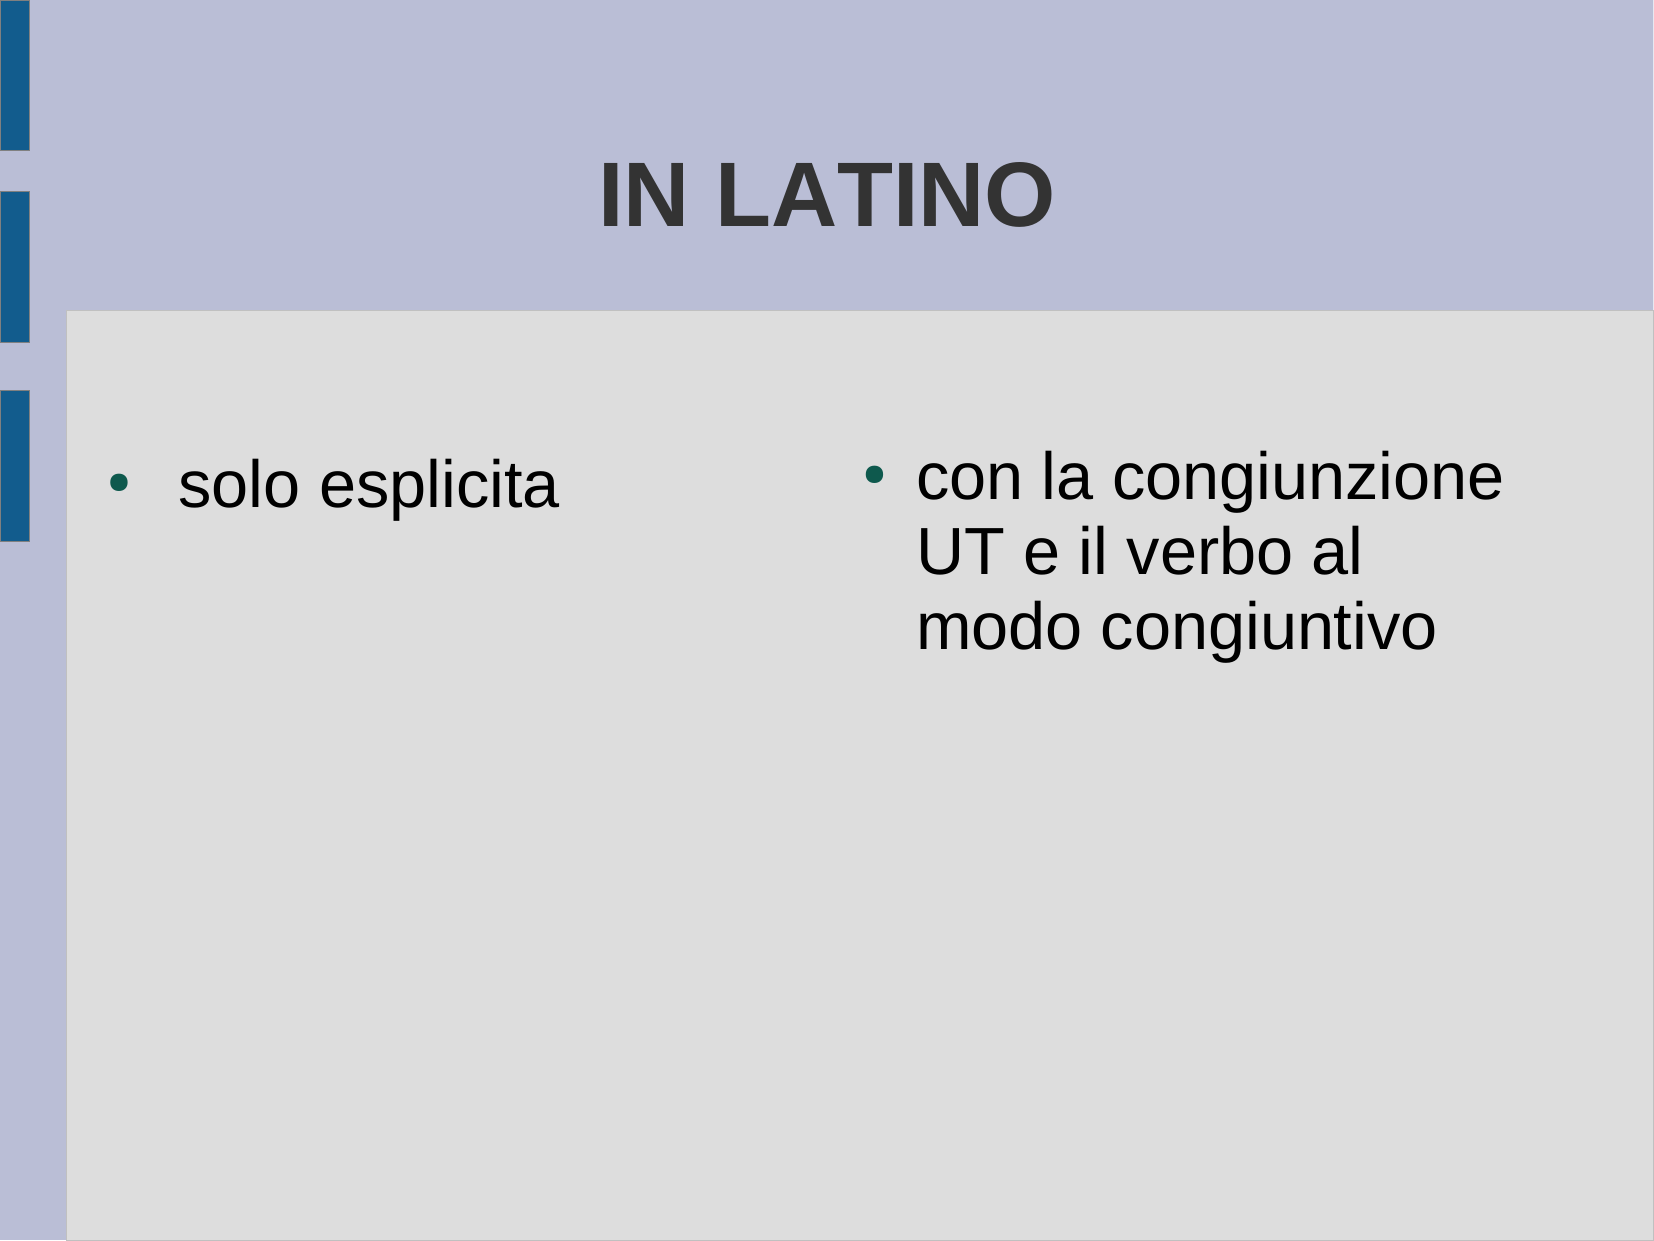

# IN LATINO
con la congiunzione UT e il verbo al modo congiuntivo
 solo esplicita